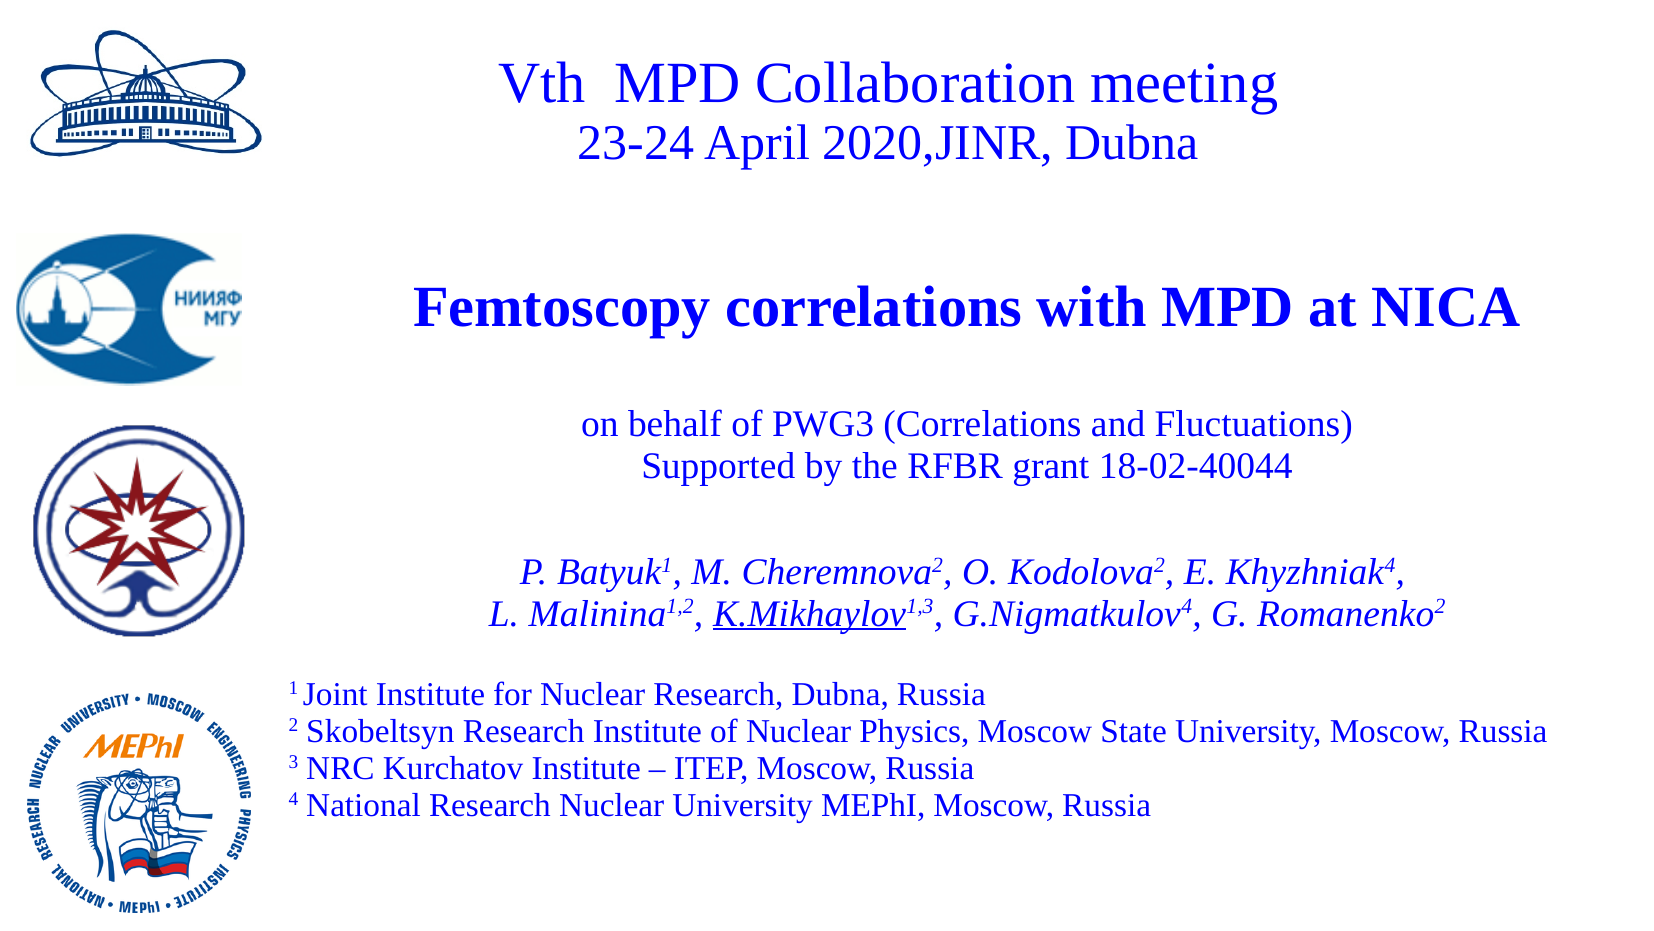

# Vth MPD Collaboration meeting 23-24 April 2020,JINR, Dubna
Femtoscopy correlations with MPD at NICA
on behalf of PWG3 (Correlations and Fluctuations)
Supported by the RFBR grant 18-02-40044
P. Batyuk1, M. Cheremnova2, O. Kodolova2, E. Khyzhniak4,
L. Malinina1,2, K.Mikhaylov1,3, G.Nigmatkulov4, G. Romanenko2
1 Joint Institute for Nuclear Research, Dubna, Russia
2 Skobeltsyn Research Institute of Nuclear Physics, Moscow State University, Moscow, Russia
3 NRC Kurchatov Institute – ITEP, Moscow, Russia
4 National Research Nuclear University MEPhI, Moscow, Russia